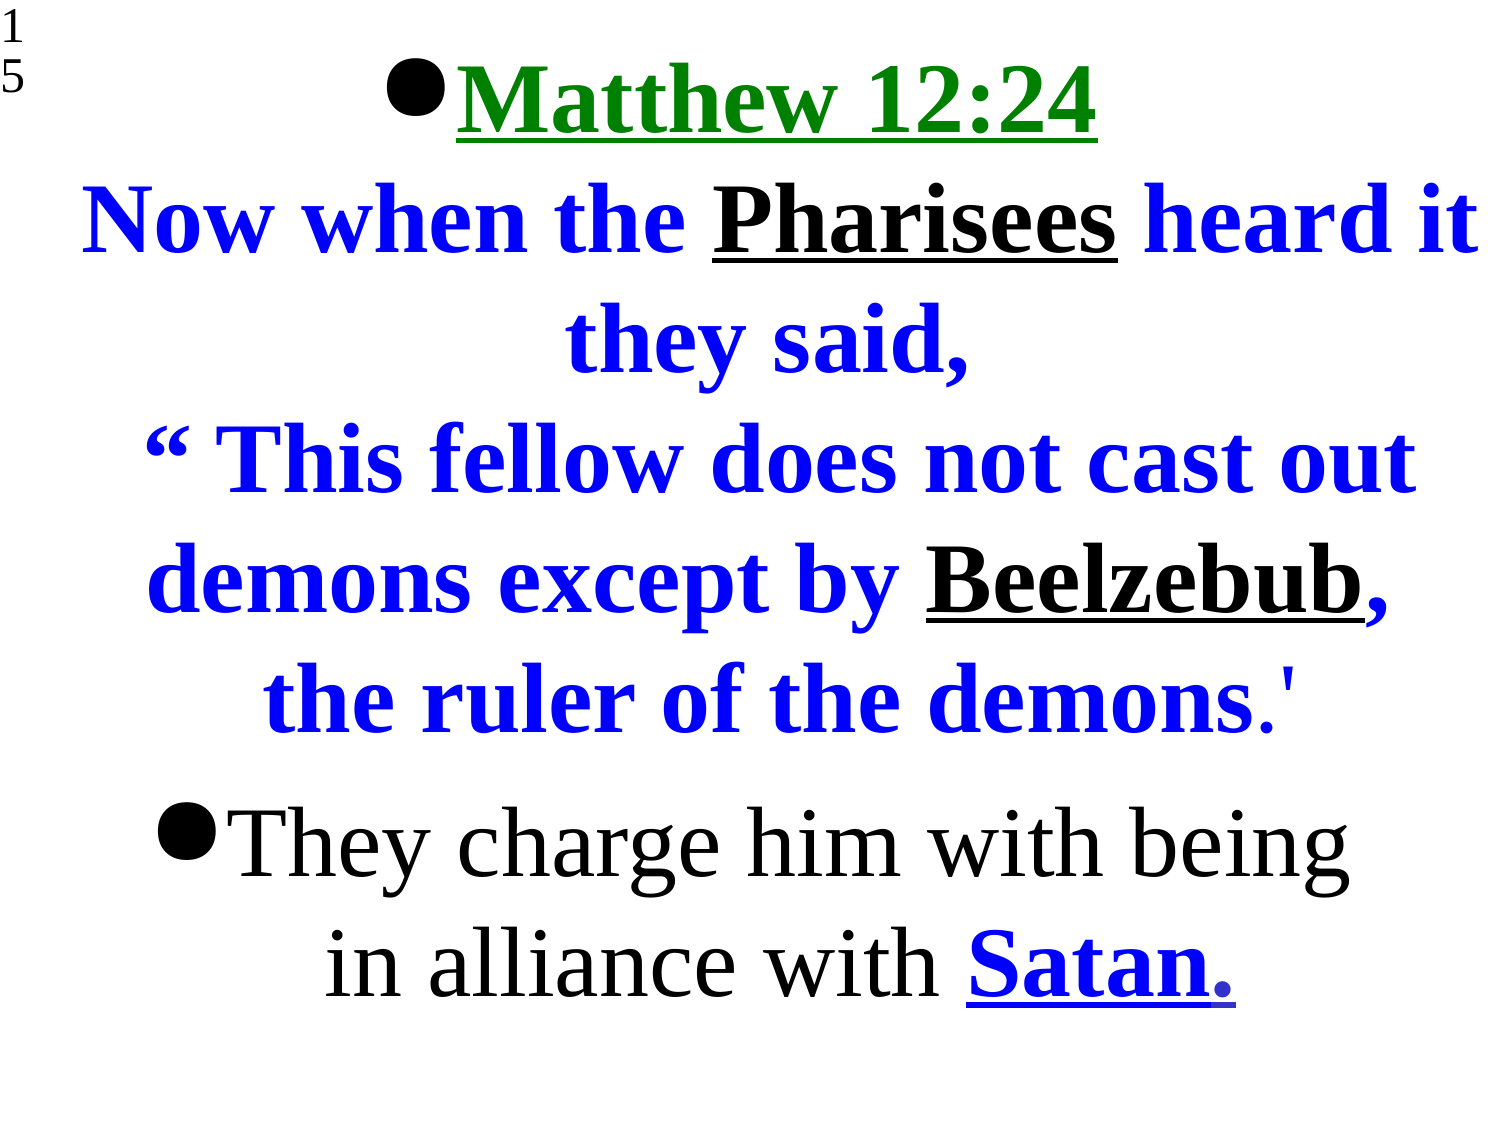

Matthew 12:24
Now when the Pharisees heard it they said,
“ This fellow does not cast out demons except by Beelzebub,
the ruler of the demons.'
They charge him with being
in alliance with Satan.